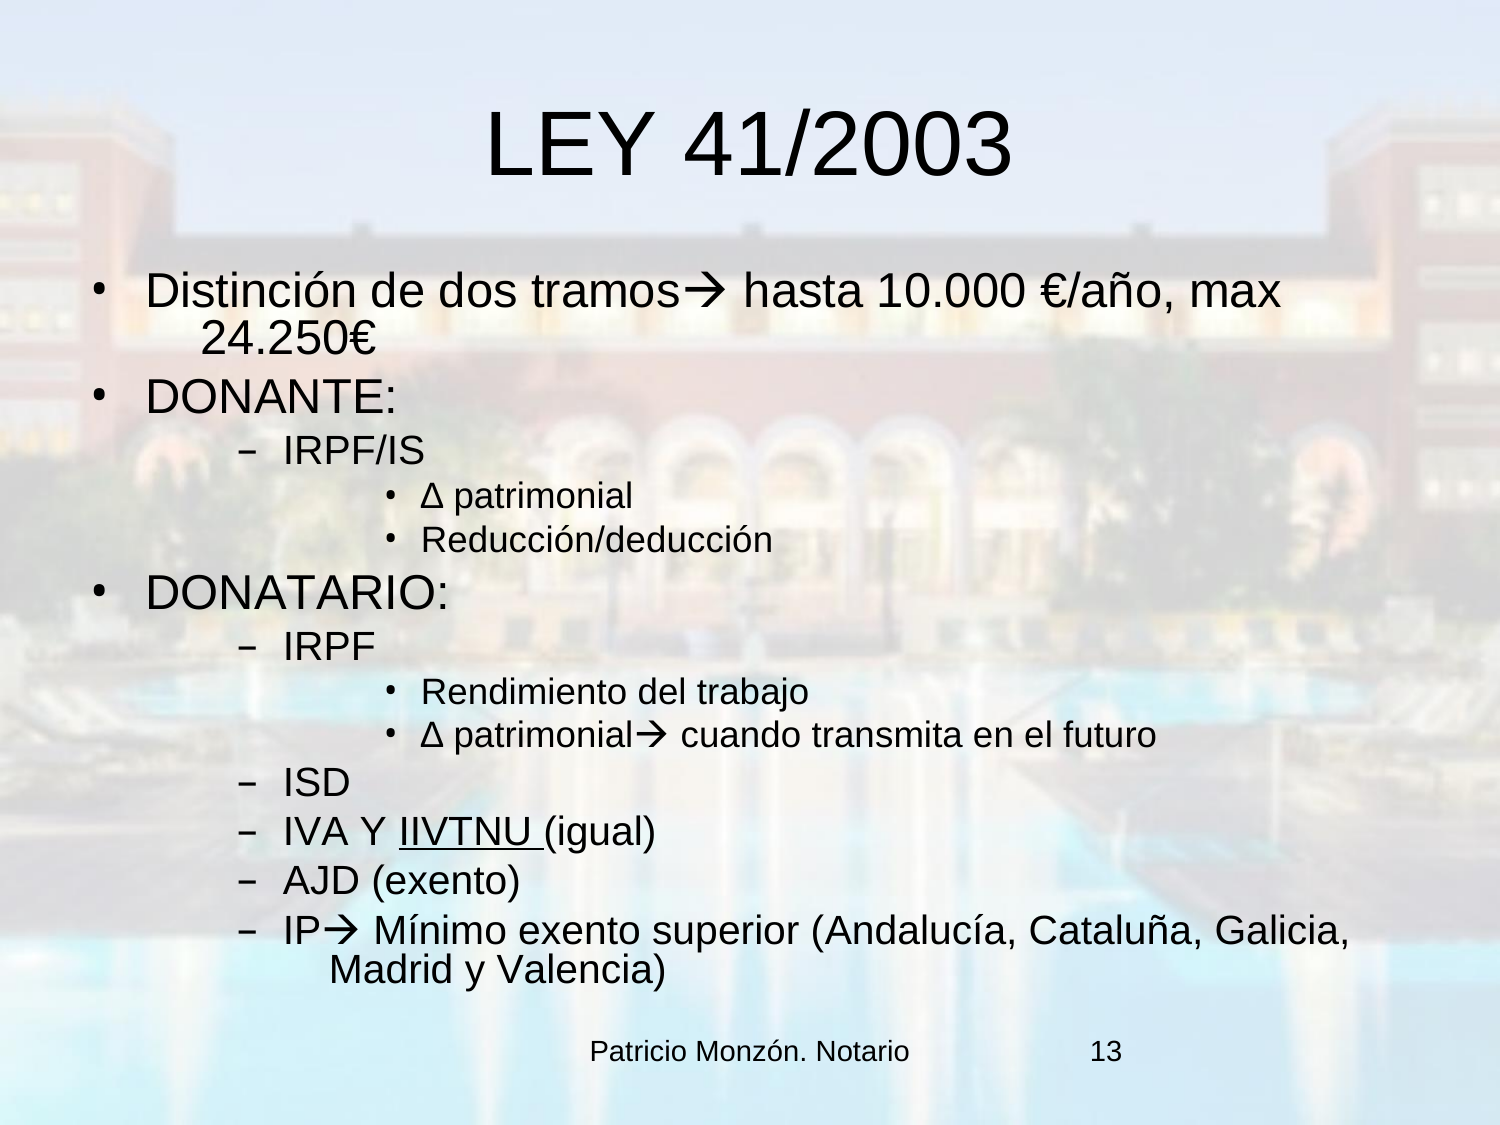

# LEY 41/2003
Distinción de dos tramos hasta 10.000 €/año, max 24.250€
DONANTE:
IRPF/IS
∆ patrimonial
Reducción/deducción
DONATARIO:
IRPF
Rendimiento del trabajo
∆ patrimonial cuando transmita en el futuro
ISD
IVA Y IIVTNU (igual)
AJD (exento)
IP Mínimo exento superior (Andalucía, Cataluña, Galicia, Madrid y Valencia)
Patricio Monzón. Notario